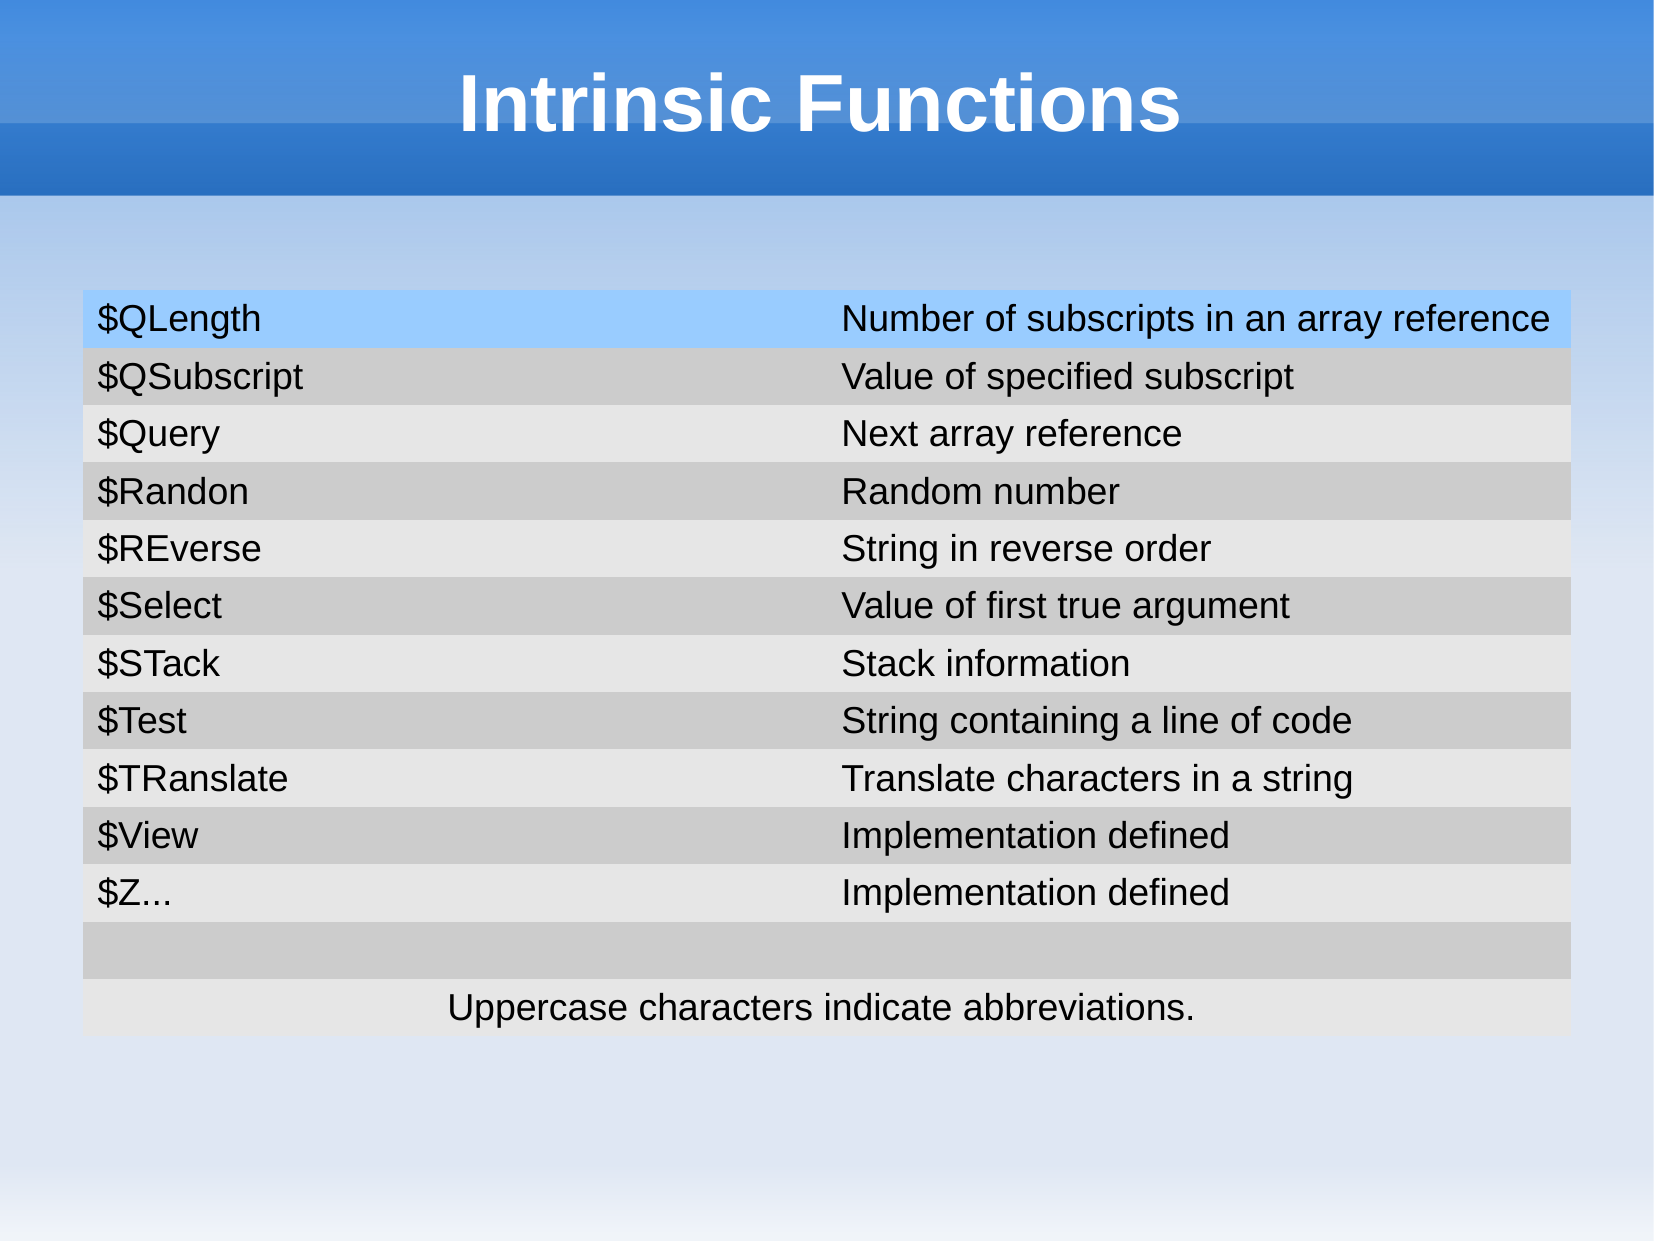

# Intrinsic Functions
| $QLength | Number of subscripts in an array reference |
| --- | --- |
| $QSubscript | Value of specified subscript |
| $Query | Next array reference |
| $Randon | Random number |
| $REverse | String in reverse order |
| $Select | Value of first true argument |
| $STack | Stack information |
| $Test | String containing a line of code |
| $TRanslate | Translate characters in a string |
| $View | Implementation defined |
| $Z... | Implementation defined |
| | |
| Uppercase characters indicate abbreviations. | |